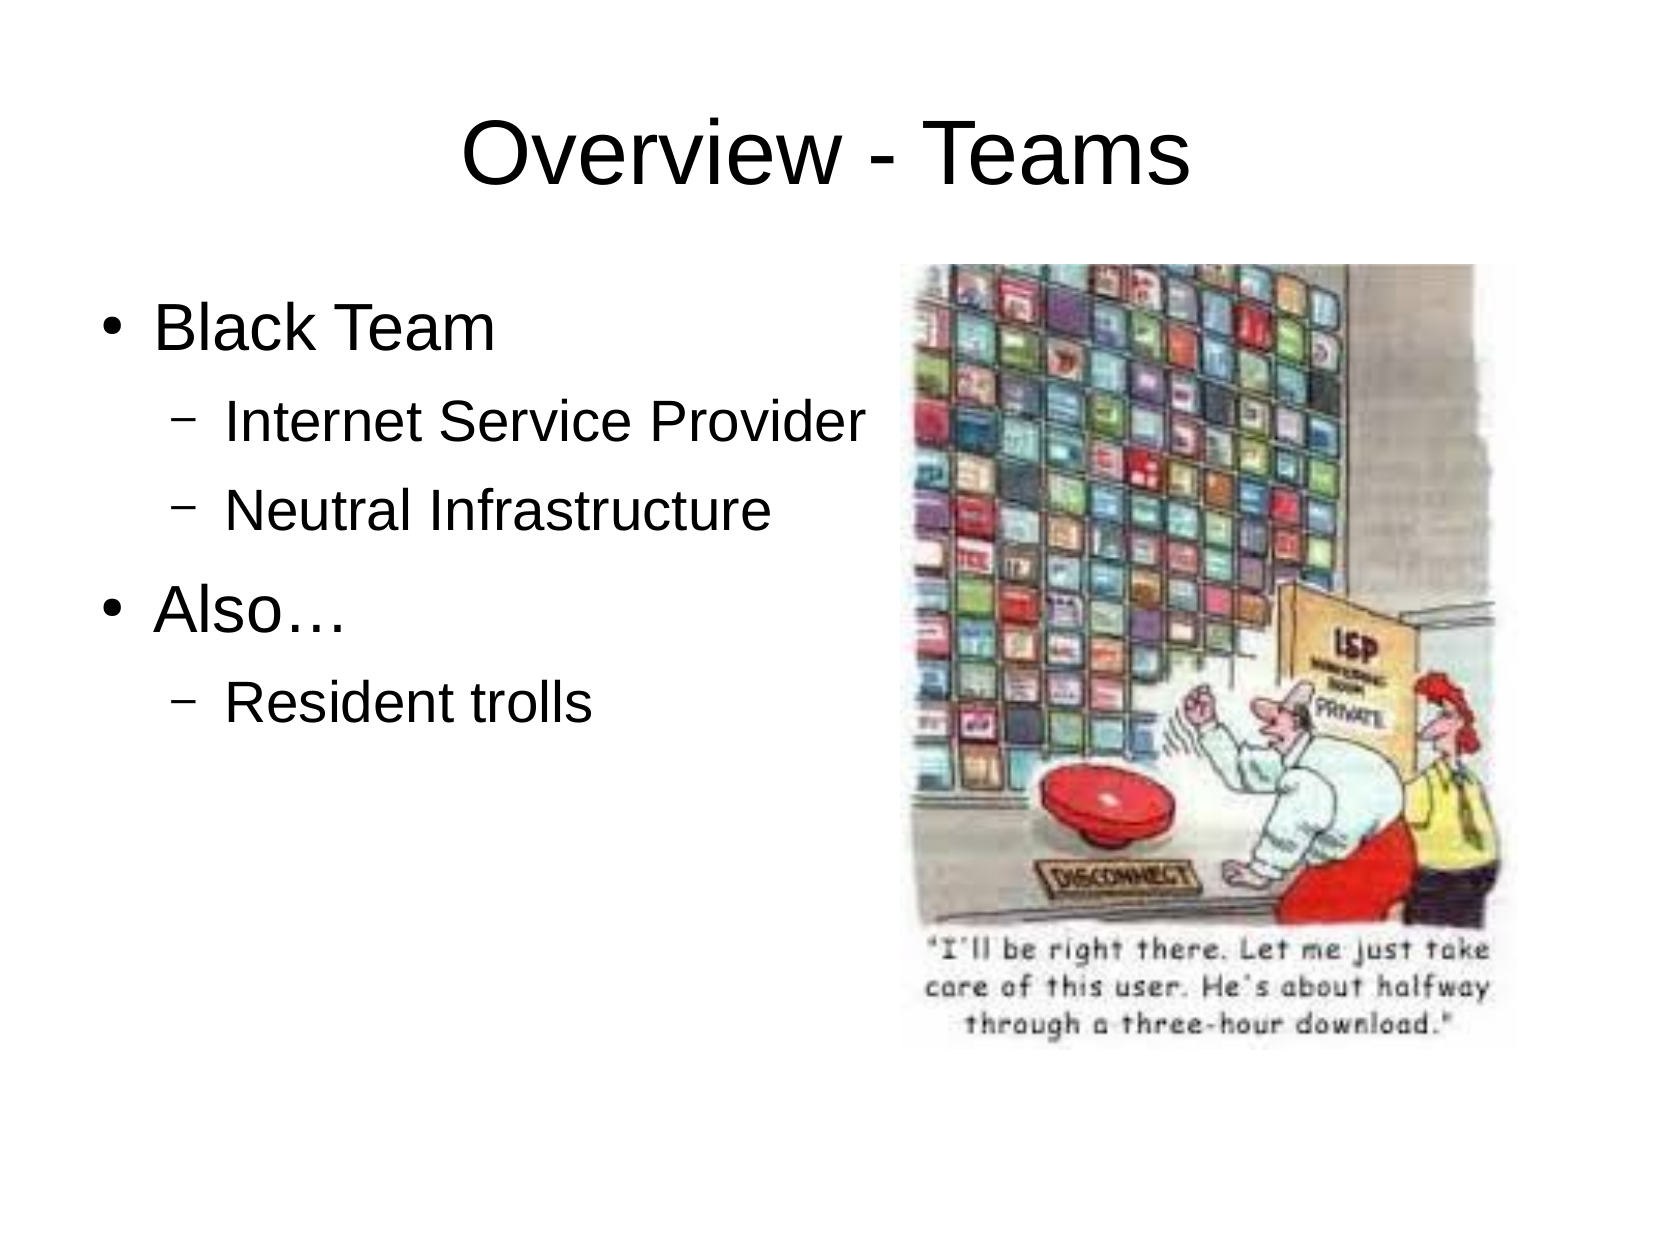

# Overview - Teams
Black Team
Internet Service Provider
Neutral Infrastructure
Also…
Resident trolls